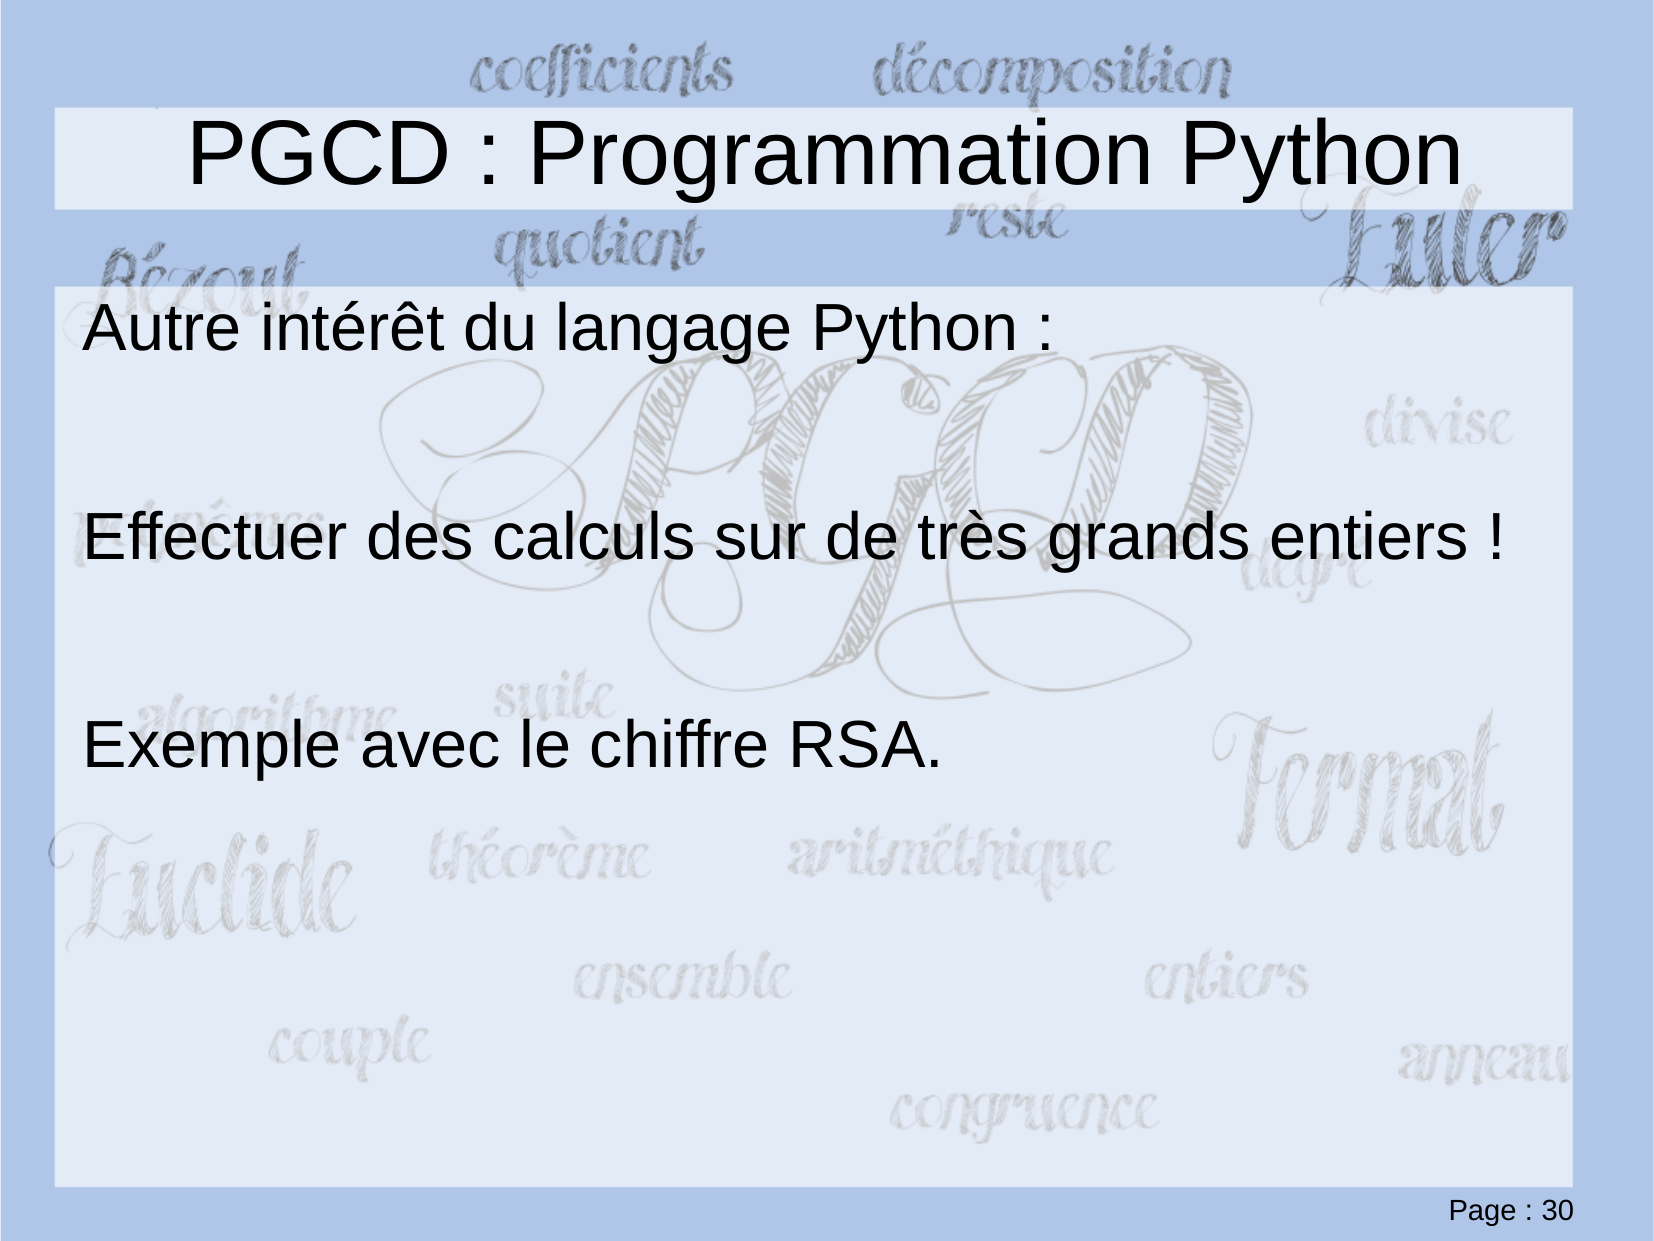

# PGCD : Programmation Python
Autre intérêt du langage Python :
Effectuer des calculs sur de très grands entiers !
Exemple avec le chiffre RSA.